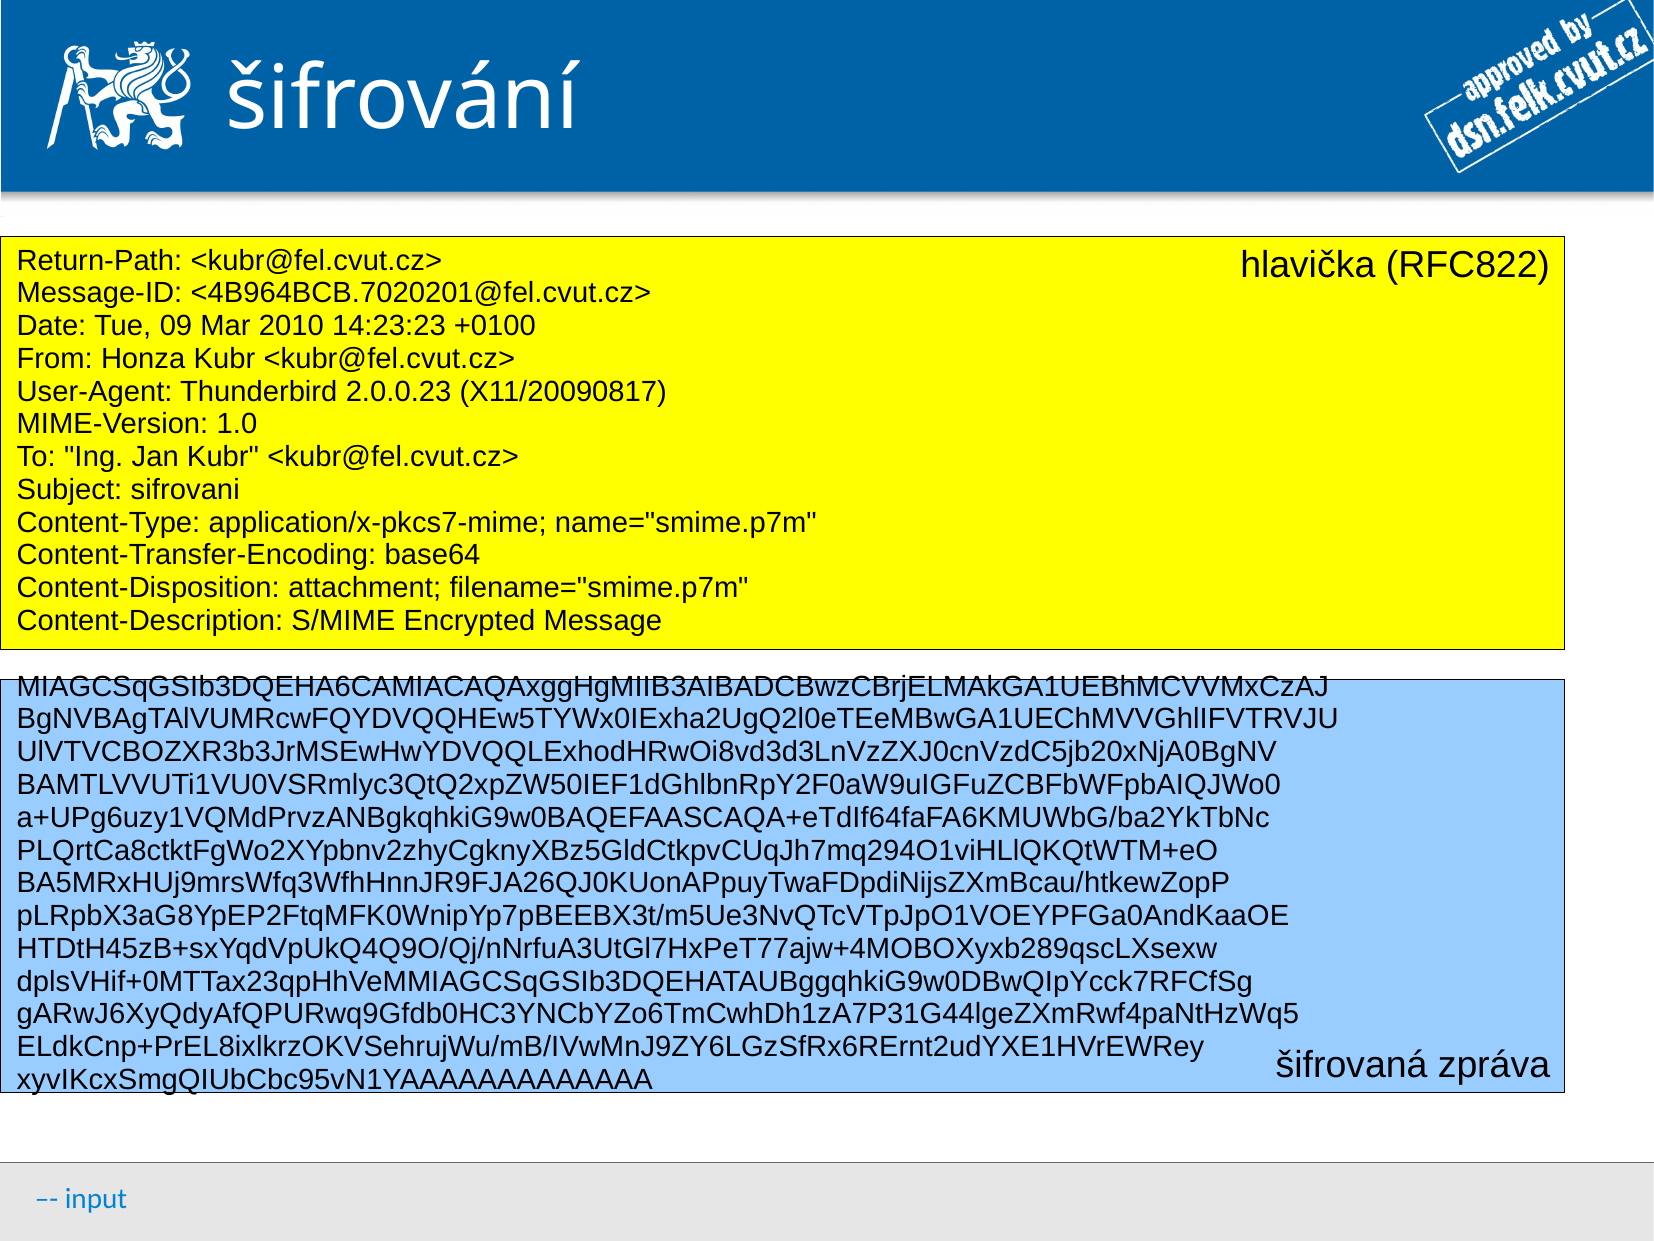

# šifrování
hlavička (RFC822)
Return-Path: <kubr@fel.cvut.cz>
Message-ID: <4B964BCB.7020201@fel.cvut.cz>
Date: Tue, 09 Mar 2010 14:23:23 +0100
From: Honza Kubr <kubr@fel.cvut.cz>
User-Agent: Thunderbird 2.0.0.23 (X11/20090817)
MIME-Version: 1.0
To: "Ing. Jan Kubr" <kubr@fel.cvut.cz>
Subject: sifrovani
Content-Type: application/x-pkcs7-mime; name="smime.p7m"
Content-Transfer-Encoding: base64
Content-Disposition: attachment; filename="smime.p7m"
Content-Description: S/MIME Encrypted Message
MIAGCSqGSIb3DQEHA6CAMIACAQAxggHgMIIB3AIBADCBwzCBrjELMAkGA1UEBhMCVVMxCzAJ
BgNVBAgTAlVUMRcwFQYDVQQHEw5TYWx0IExha2UgQ2l0eTEeMBwGA1UEChMVVGhlIFVTRVJU
UlVTVCBOZXR3b3JrMSEwHwYDVQQLExhodHRwOi8vd3d3LnVzZXJ0cnVzdC5jb20xNjA0BgNV
BAMTLVVUTi1VU0VSRmlyc3QtQ2xpZW50IEF1dGhlbnRpY2F0aW9uIGFuZCBFbWFpbAIQJWo0
a+UPg6uzy1VQMdPrvzANBgkqhkiG9w0BAQEFAASCAQA+eTdIf64faFA6KMUWbG/ba2YkTbNc
PLQrtCa8ctktFgWo2XYpbnv2zhyCgknyXBz5GldCtkpvCUqJh7mq294O1viHLlQKQtWTM+eO
BA5MRxHUj9mrsWfq3WfhHnnJR9FJA26QJ0KUonAPpuyTwaFDpdiNijsZXmBcau/htkewZopP
pLRpbX3aG8YpEP2FtqMFK0WnipYp7pBEEBX3t/m5Ue3NvQTcVTpJpO1VOEYPFGa0AndKaaOE
HTDtH45zB+sxYqdVpUkQ4Q9O/Qj/nNrfuA3UtGl7HxPeT77ajw+4MOBOXyxb289qscLXsexw
dplsVHif+0MTTax23qpHhVeMMIAGCSqGSIb3DQEHATAUBggqhkiG9w0DBwQIpYcck7RFCfSg
gARwJ6XyQdyAfQPURwq9Gfdb0HC3YNCbYZo6TmCwhDh1zA7P31G44lgeZXmRwf4paNtHzWq5
ELdkCnp+PrEL8ixlkrzOKVSehrujWu/mB/IVwMnJ9ZY6LGzSfRx6RErnt2udYXE1HVrEWRey
xyvIKcxSmgQIUbCbc95vN1YAAAAAAAAAAAAA
šifrovaná zpráva